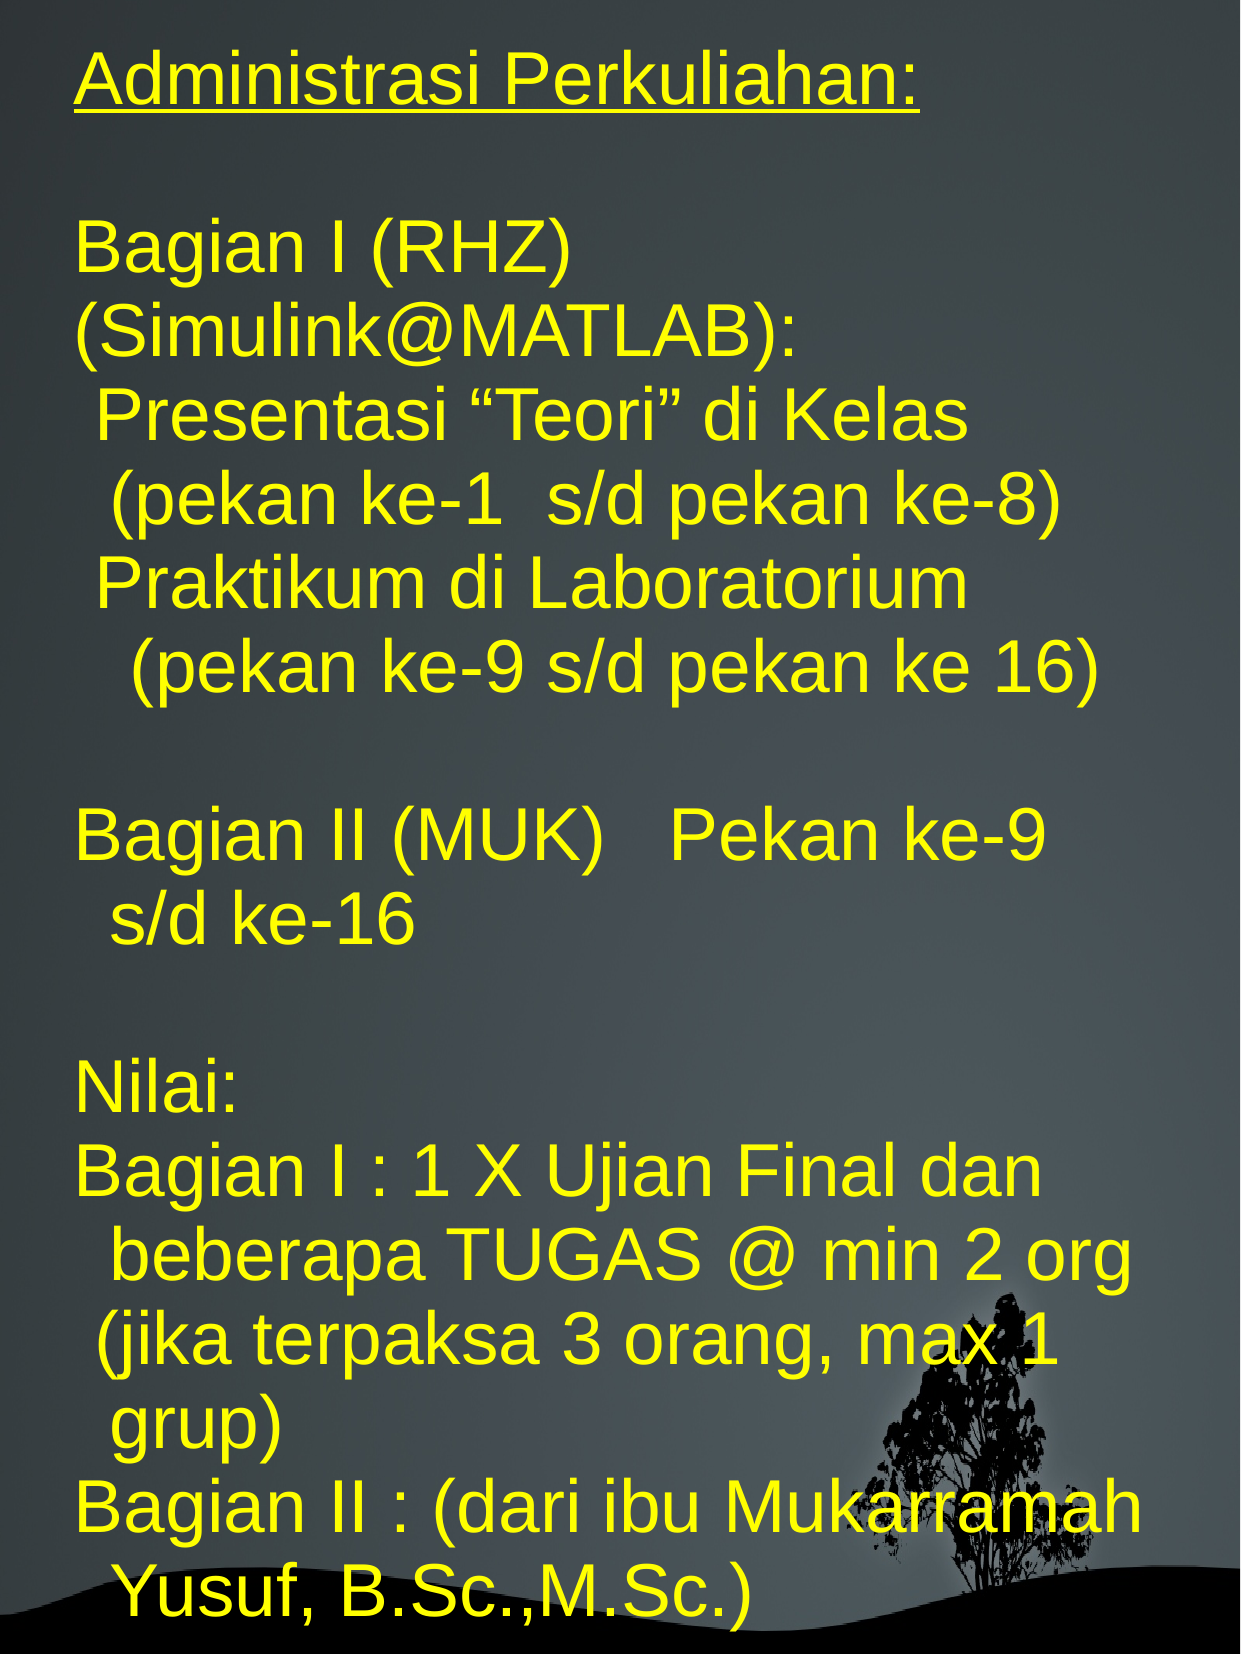

Administrasi Perkuliahan:
Bagian I (RHZ)
(Simulink@MATLAB):
 Presentasi “Teori” di Kelas (pekan ke-1 s/d pekan ke-8)
 Praktikum di Laboratorium (pekan ke-9 s/d pekan ke 16)
Bagian II (MUK) Pekan ke-9 s/d ke-16
Nilai:
Bagian I : 1 X Ujian Final dan beberapa TUGAS @ min 2 org
 (jika terpaksa 3 orang, max 1 grup)
Bagian II : (dari ibu Mukarramah Yusuf, B.Sc.,M.Sc.)